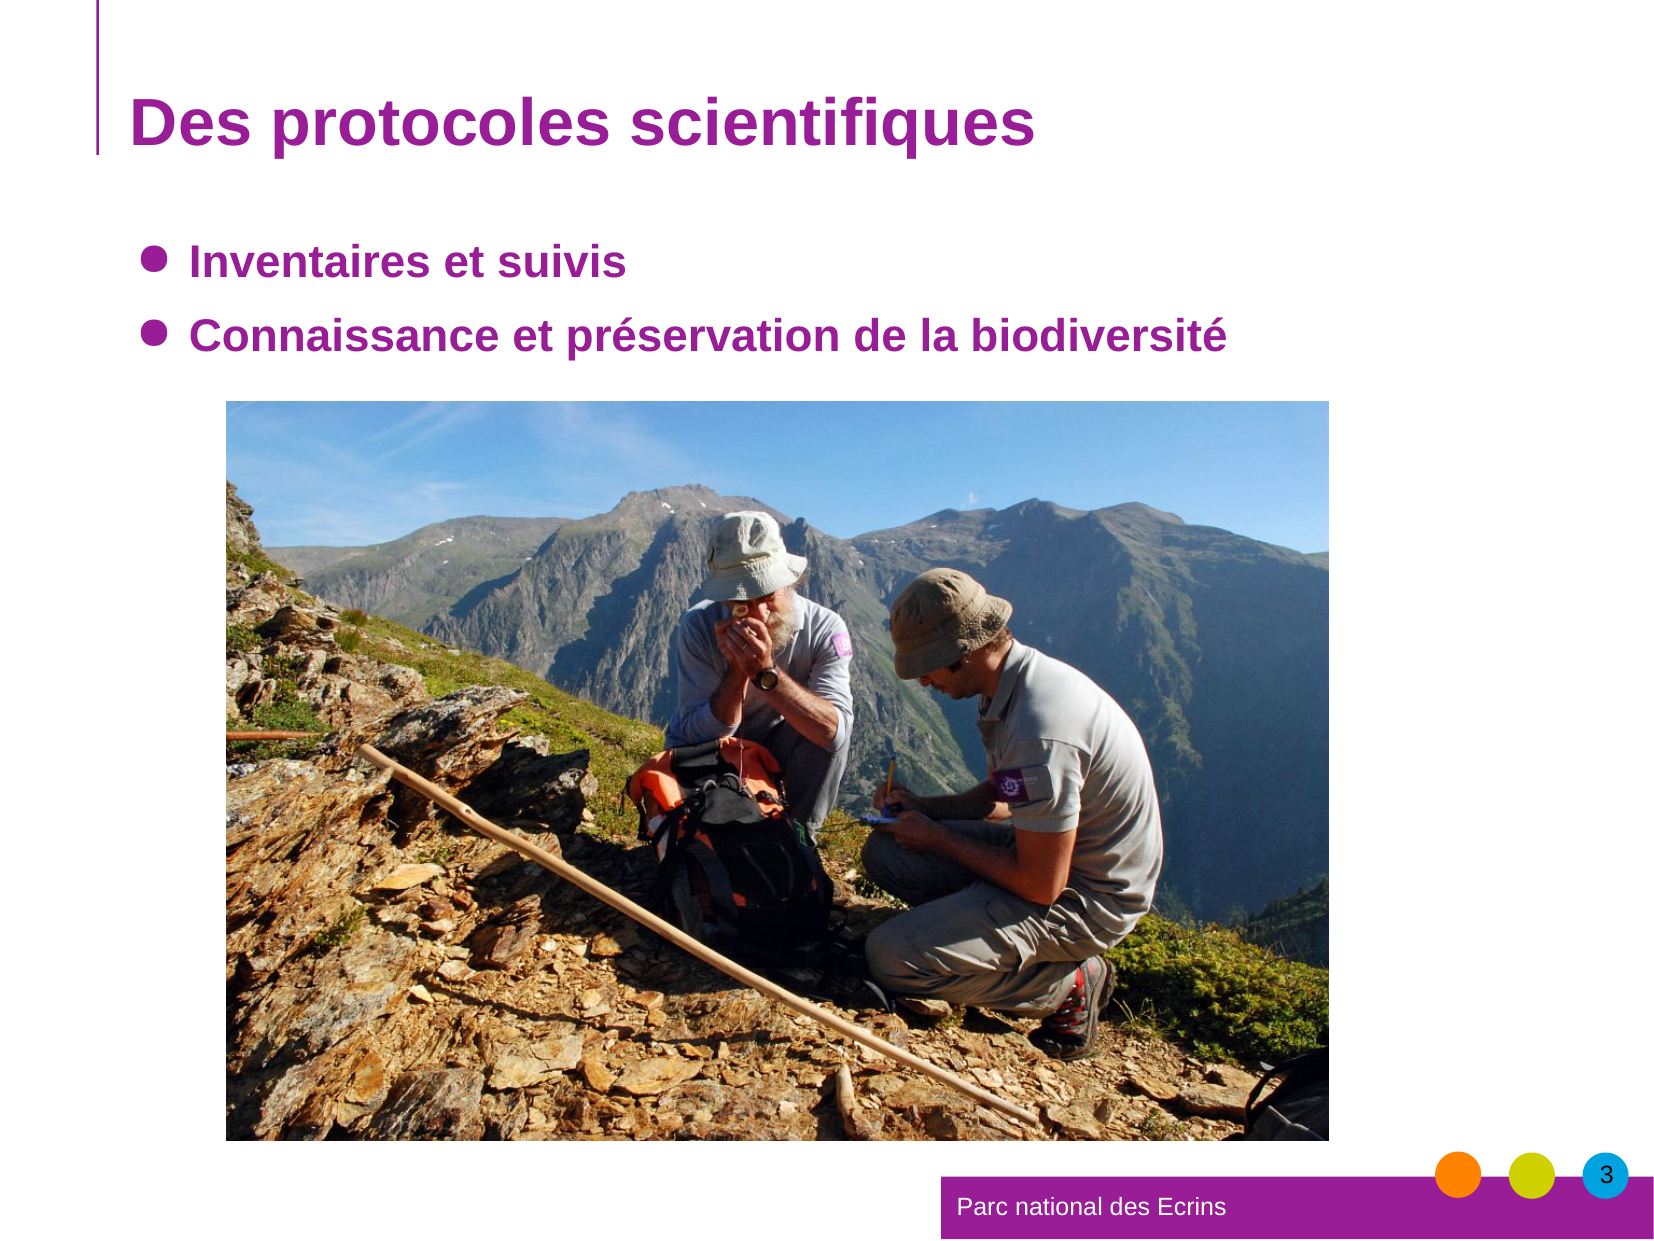

# Des protocoles scientifiques
Inventaires et suivis
Connaissance et préservation de la biodiversité